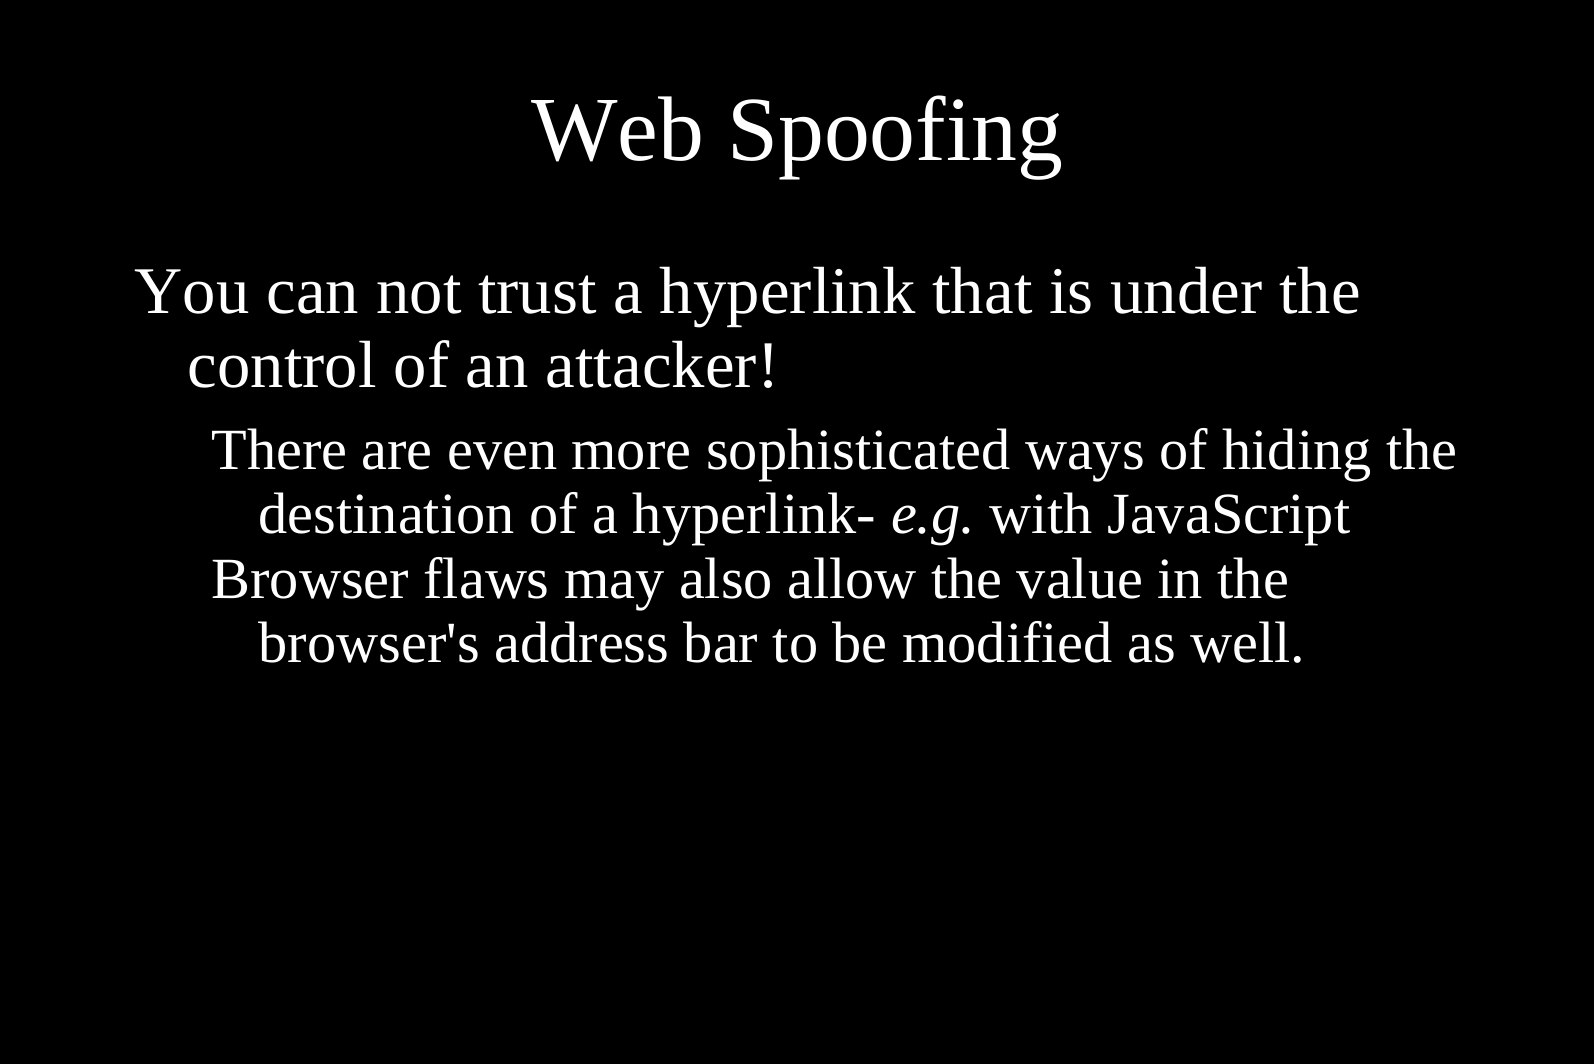

# Web Spoofing
You can not trust a hyperlink that is under the control of an attacker!
There are even more sophisticated ways of hiding the destination of a hyperlink- e.g. with JavaScript
Browser flaws may also allow the value in the browser's address bar to be modified as well.